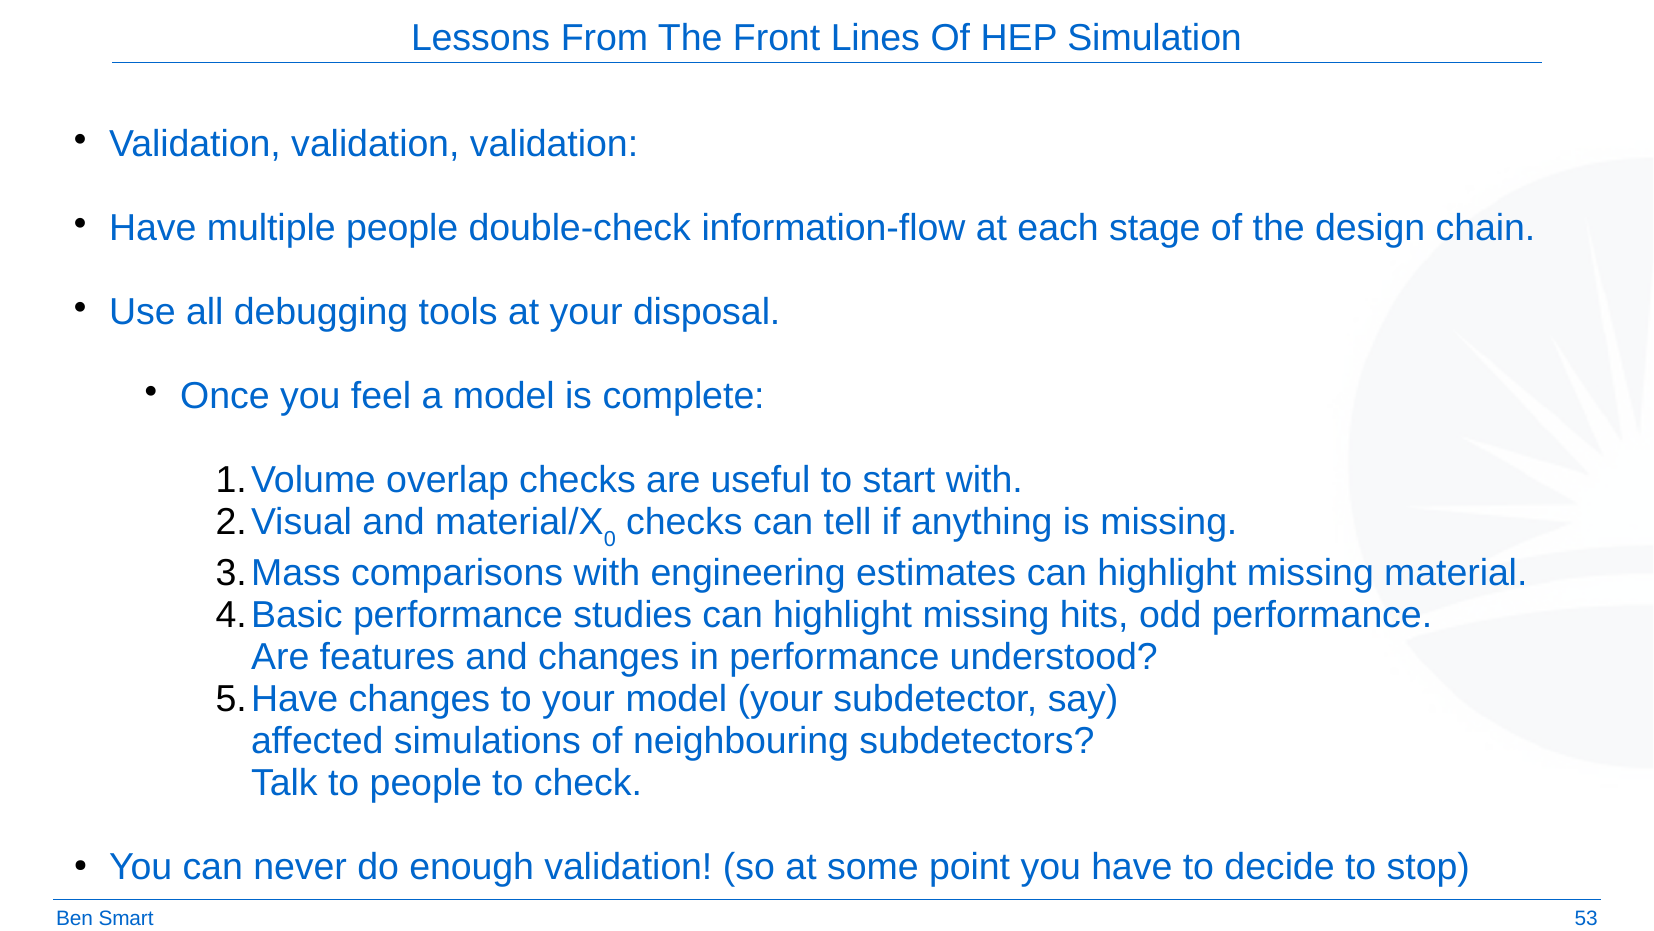

Lessons From The Front Lines Of HEP Simulation
Validation, validation, validation:
Have multiple people double-check information-flow at each stage of the design chain.
Use all debugging tools at your disposal.
Once you feel a model is complete:
Volume overlap checks are useful to start with.
Visual and material/X0 checks can tell if anything is missing.
Mass comparisons with engineering estimates can highlight missing material.
Basic performance studies can highlight missing hits, odd performance.
Are features and changes in performance understood?
Have changes to your model (your subdetector, say)
affected simulations of neighbouring subdetectors?
Talk to people to check.
You can never do enough validation! (so at some point you have to decide to stop)
Ben Smart